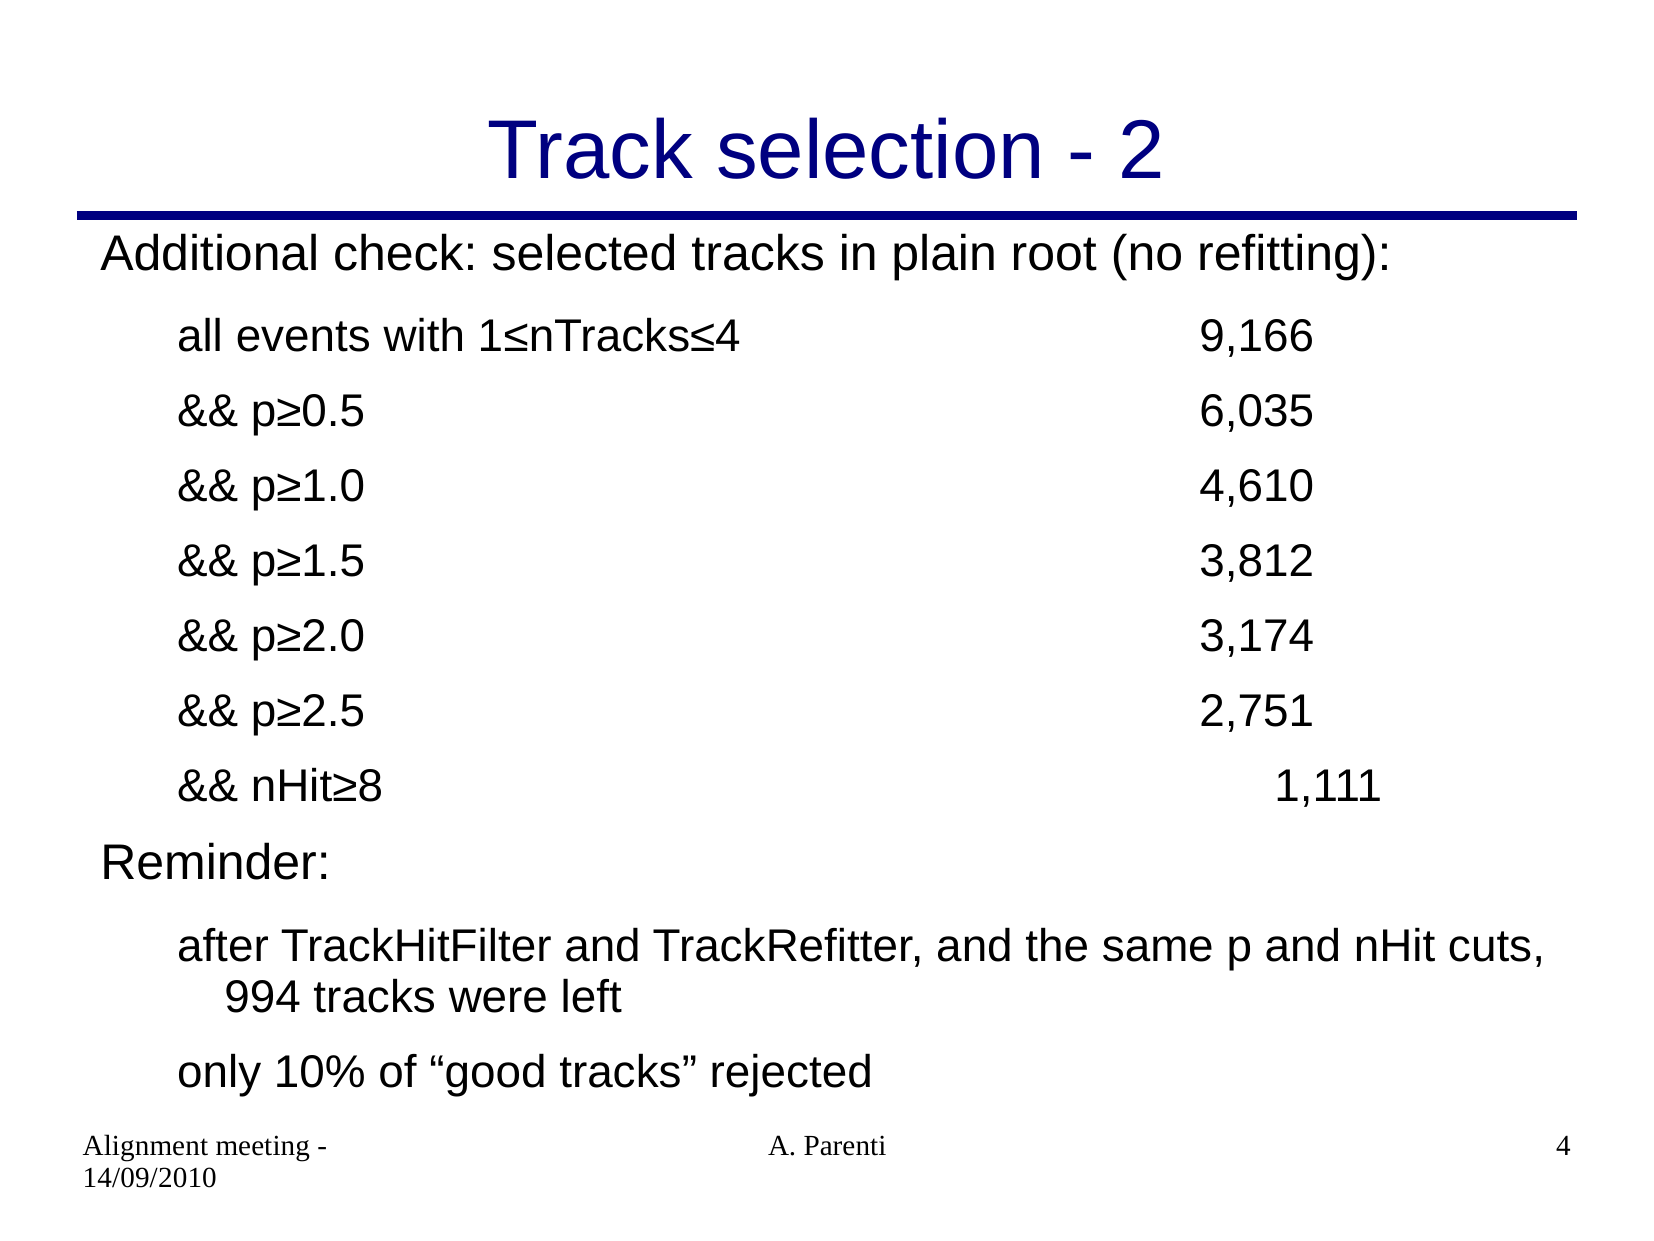

# Track selection - 2
Additional check: selected tracks in plain root (no refitting):
all events with 1≤nTracks≤4							9,166
&& p≥0.5												6,035
&& p≥1.0												4,610
&& p≥1.5												3,812
&& p≥2.0												3,174
&& p≥2.5												2,751
&& nHit≥8												1,111
Reminder:
after TrackHitFilter and TrackRefitter, and the same p and nHit cuts, 994 tracks were left
only 10% of “good tracks” rejected
4